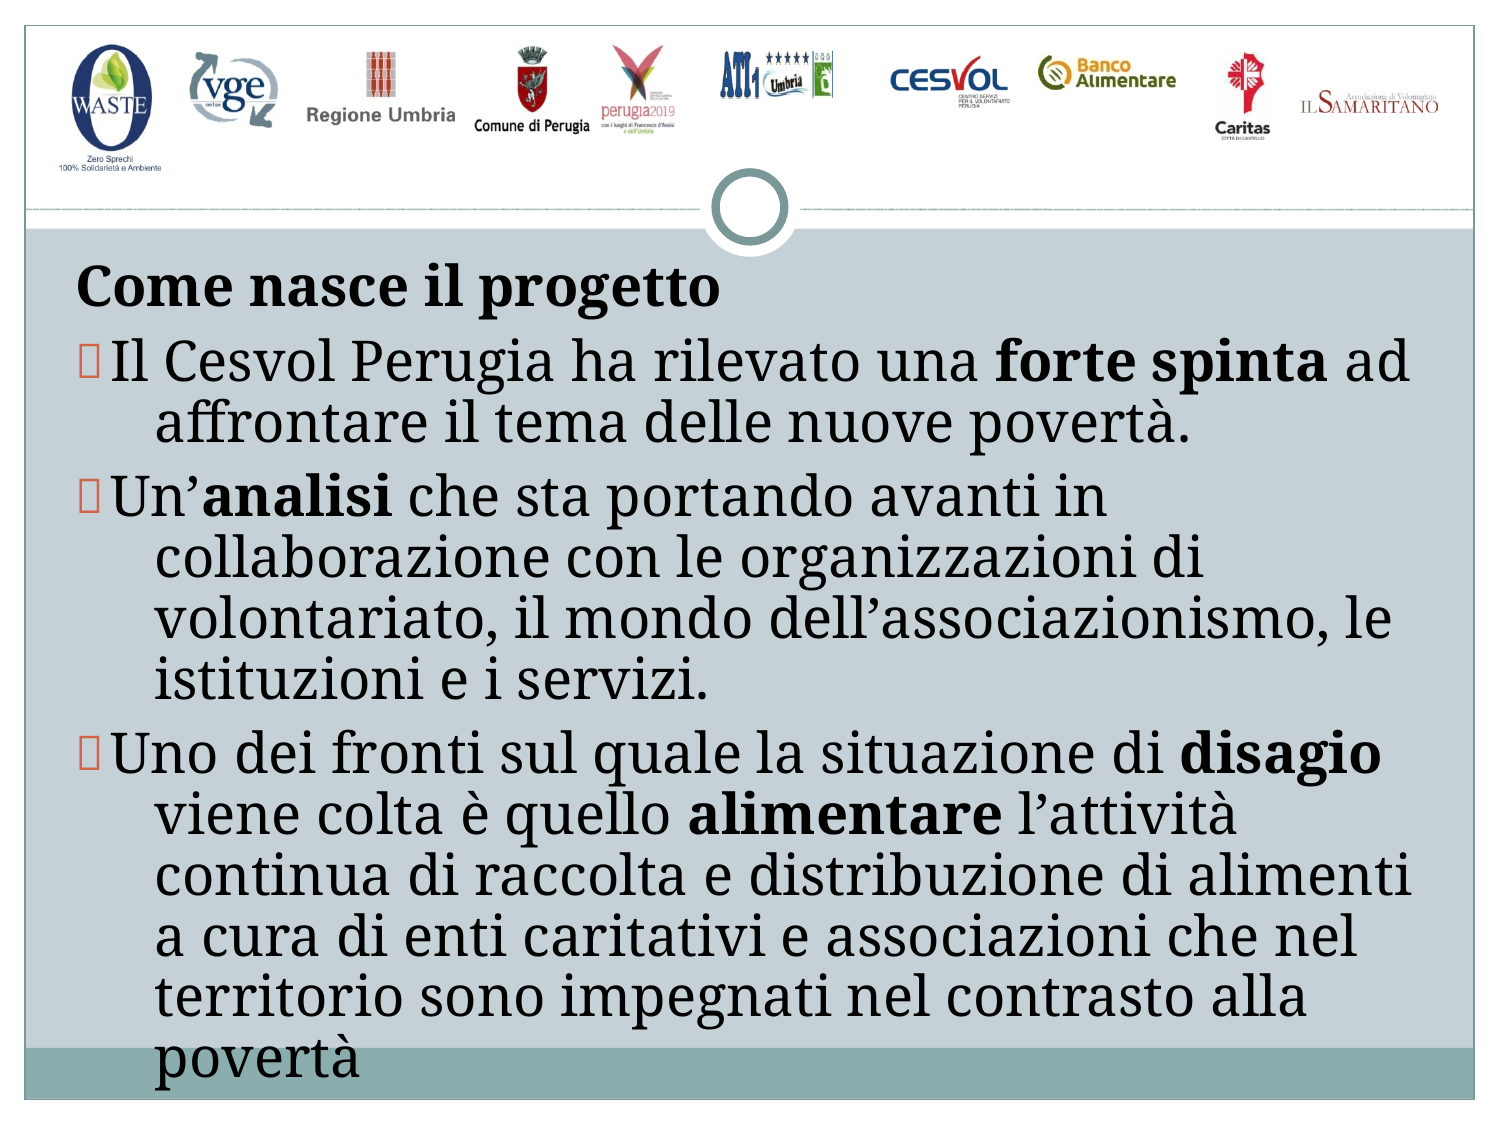

Come nasce il progetto
Il Cesvol Perugia ha rilevato una forte spinta ad affrontare il tema delle nuove povertà.
Un’analisi che sta portando avanti in collaborazione con le organizzazioni di volontariato, il mondo dell’associazionismo, le istituzioni e i servizi.
Uno dei fronti sul quale la situazione di disagio viene colta è quello alimentare l’attività continua di raccolta e distribuzione di alimenti a cura di enti caritativi e associazioni che nel territorio sono impegnati nel contrasto alla povertà